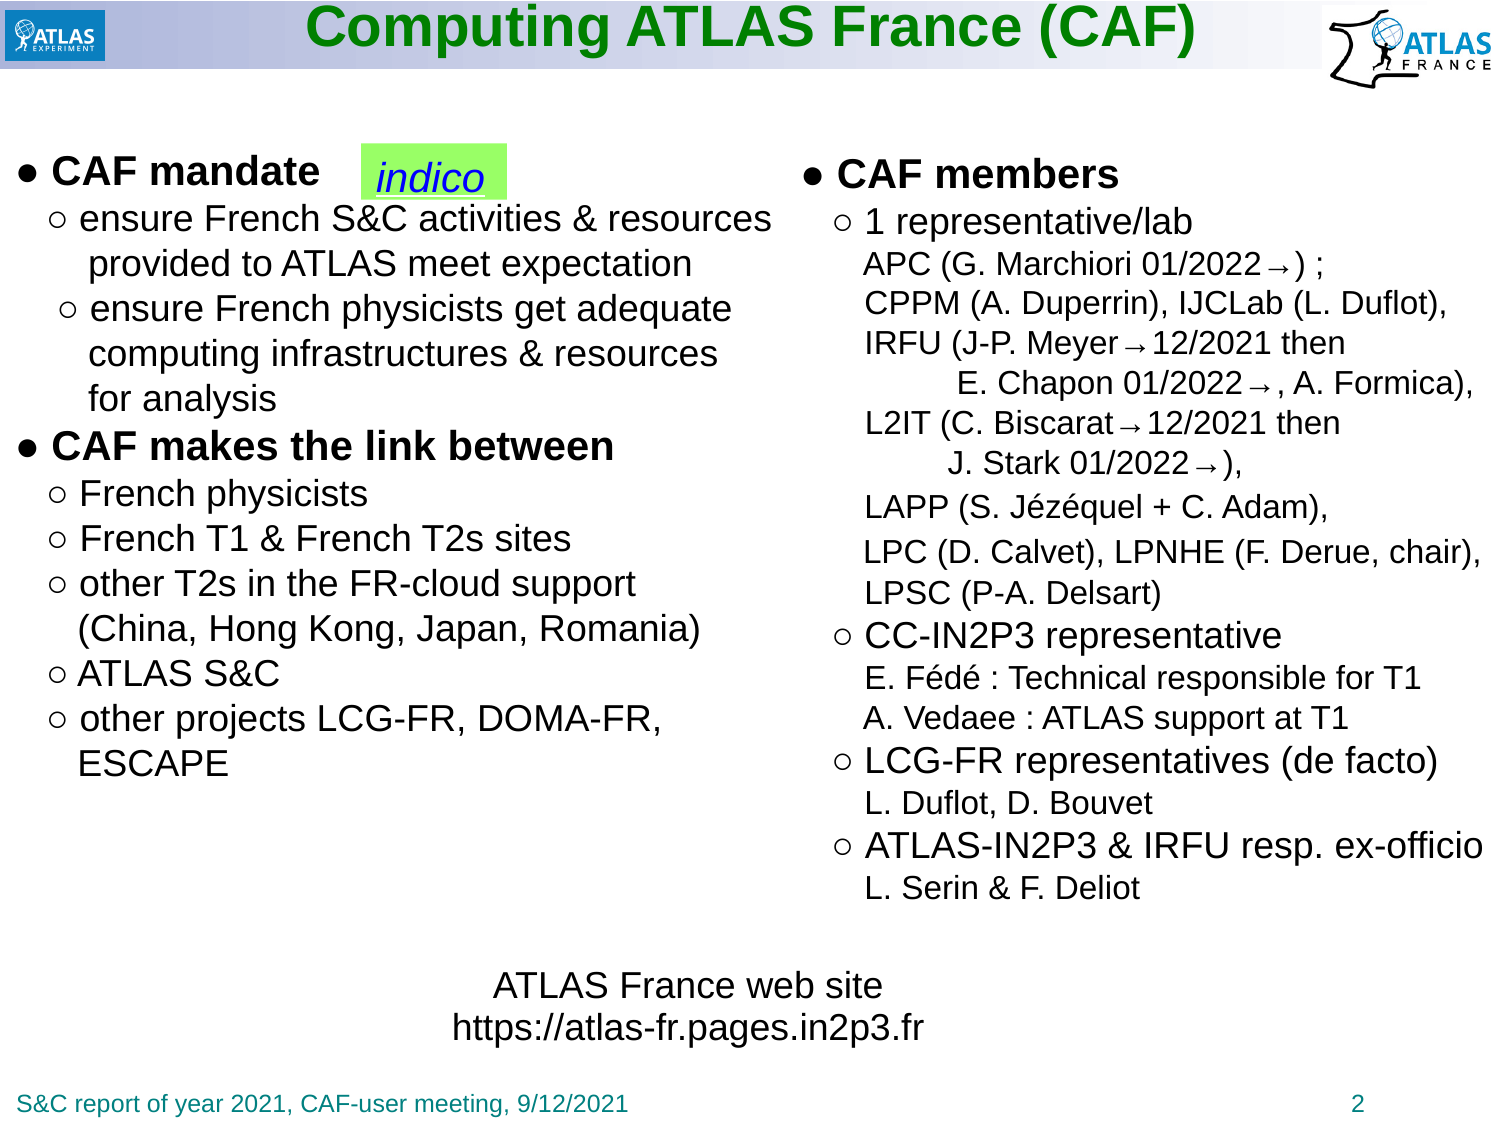

Computing ATLAS France (CAF)
● CAF mandate
 ○ ensure French S&C activities & resources
 provided to ATLAS meet expectation
 ○ ensure French physicists get adequate
 computing infrastructures & resources
 for analysis
● CAF makes the link between
 ○ French physicists
 ○ French T1 & French T2s sites
 ○ other T2s in the FR-cloud support
 (China, Hong Kong, Japan, Romania)
 ○ ATLAS S&C
 ○ other projects LCG-FR, DOMA-FR,
 ESCAPE
● CAF members
 ○ 1 representative/lab
 APC (G. Marchiori 01/2022→) ;
 CPPM (A. Duperrin), IJCLab (L. Duflot),
 IRFU (J-P. Meyer→12/2021 then
 E. Chapon 01/2022→, A. Formica),
 L2IT (C. Biscarat→12/2021 then
 J. Stark 01/2022→),
 LAPP (S. Jézéquel + C. Adam),
 LPC (D. Calvet), LPNHE (F. Derue, chair),
 LPSC (P-A. Delsart)
 ○ CC-IN2P3 representative
 E. Fédé : Technical responsible for T1
 A. Vedaee : ATLAS support at T1
 ○ LCG-FR representatives (de facto)
 L. Duflot, D. Bouvet
 ○ ATLAS-IN2P3 & IRFU resp. ex-officio
 L. Serin & F. Deliot
indico
ATLAS France web site
https://atlas-fr.pages.in2p3.fr